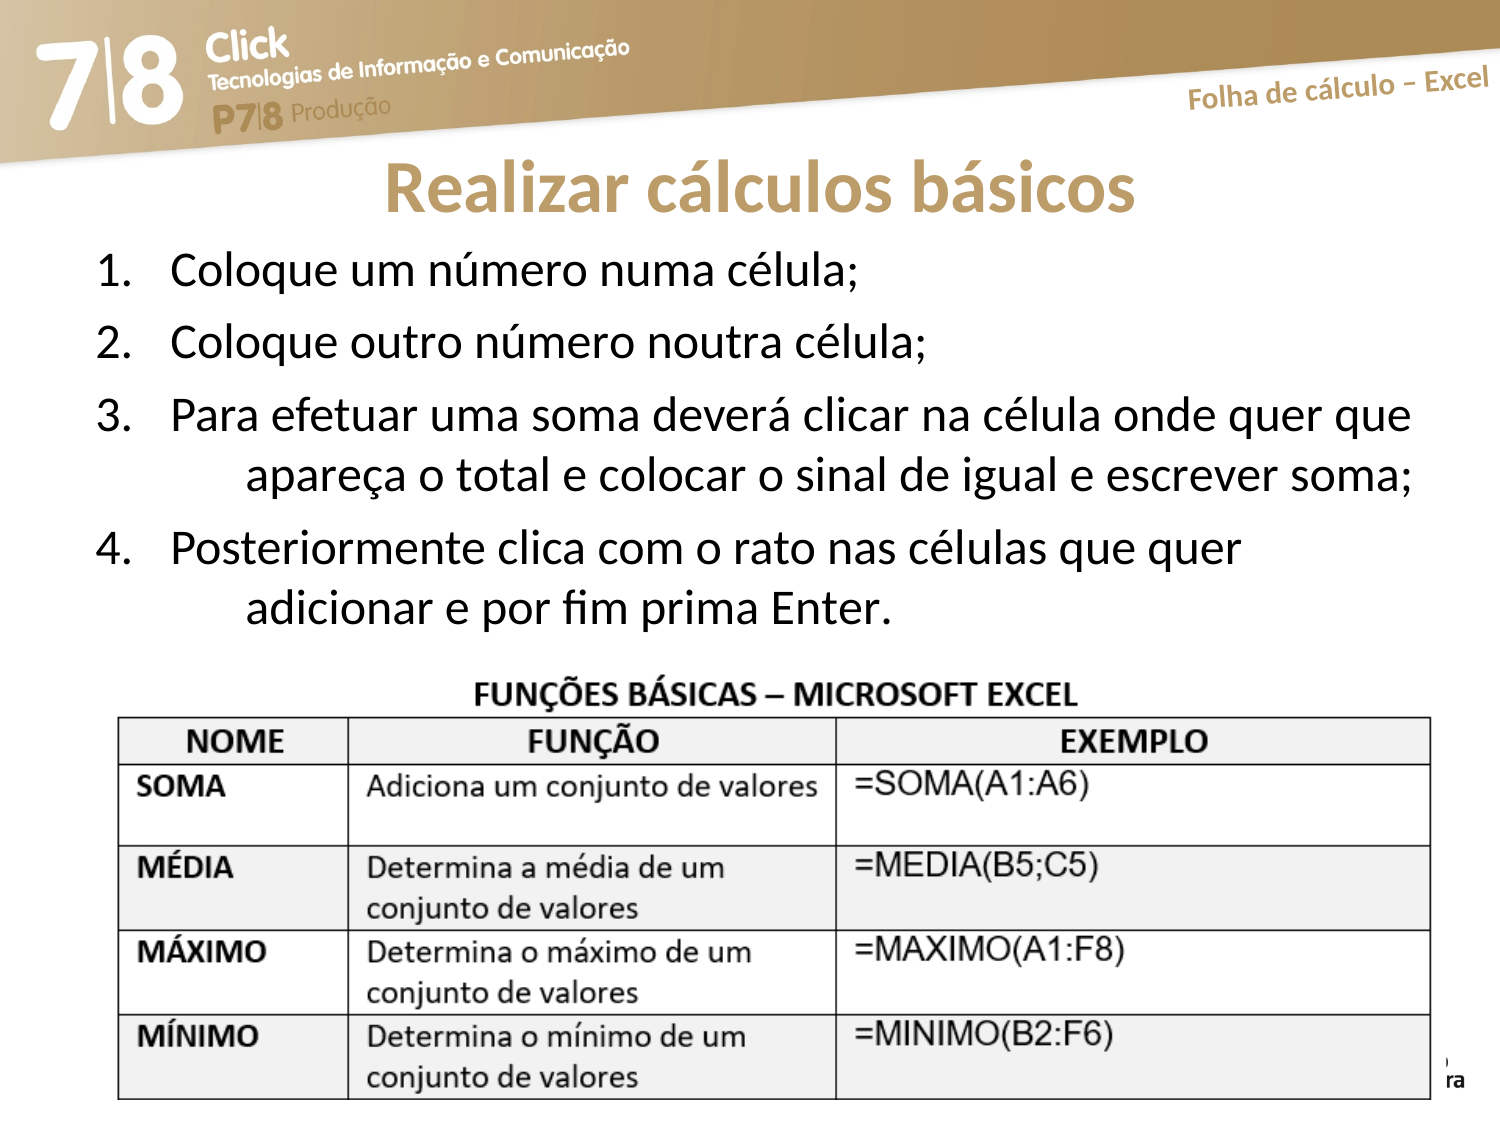

Folha de cálculo – Excel
Realizar cálculos básicos
Coloque um número numa célula;
Coloque outro número noutra célula;
Para efetuar uma soma deverá clicar na célula onde quer que apareça o total e colocar o sinal de igual e escrever soma;
Posteriormente clica com o rato nas células que quer adicionar e por fim prima Enter.